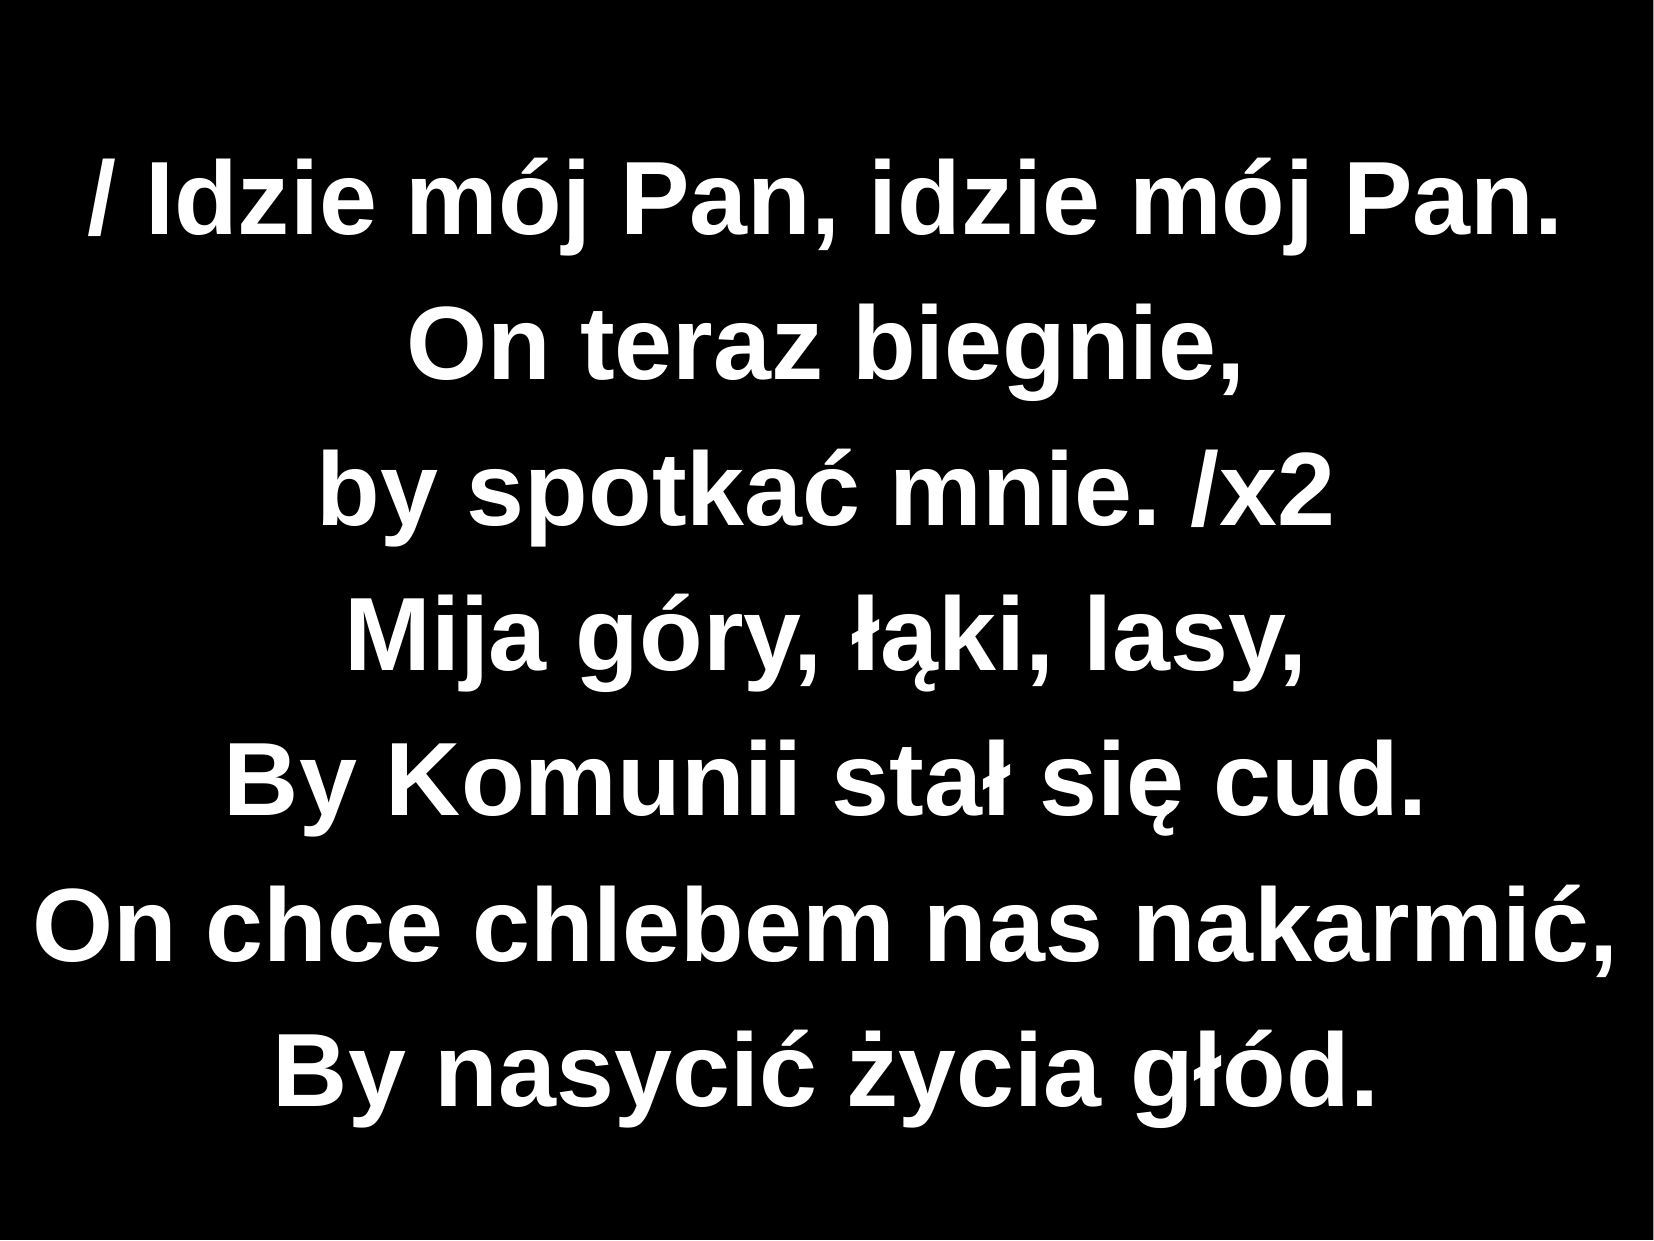

# / Idzie mój Pan, idzie mój Pan.
On teraz biegnie,
by spotkać mnie. /x2
Mija góry, łąki, lasy,
By Komunii stał się cud.
On chce chlebem nas nakarmić,
By nasycić życia głód.